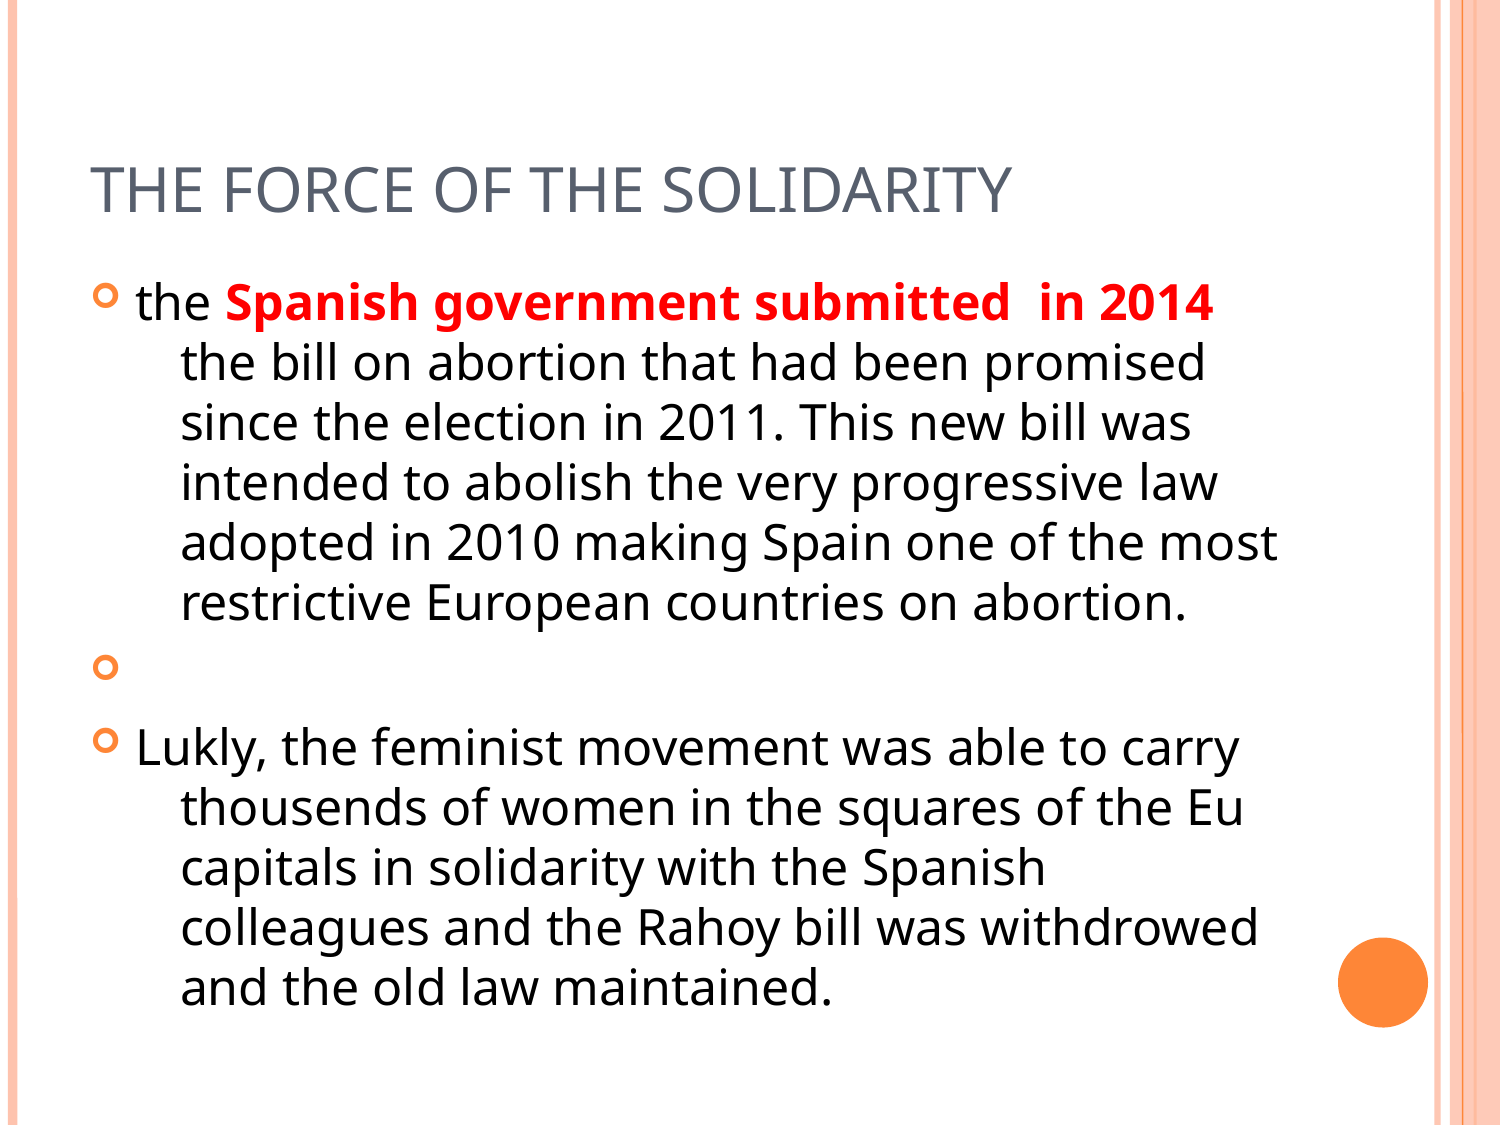

# The force of the solidarity
the Spanish government submitted in 2014 the bill on abortion that had been promised since the election in 2011. This new bill was intended to abolish the very progressive law adopted in 2010 making Spain one of the most restrictive European countries on abortion.
Lukly, the feminist movement was able to carry thousends of women in the squares of the Eu capitals in solidarity with the Spanish colleagues and the Rahoy bill was withdrowed and the old law maintained.